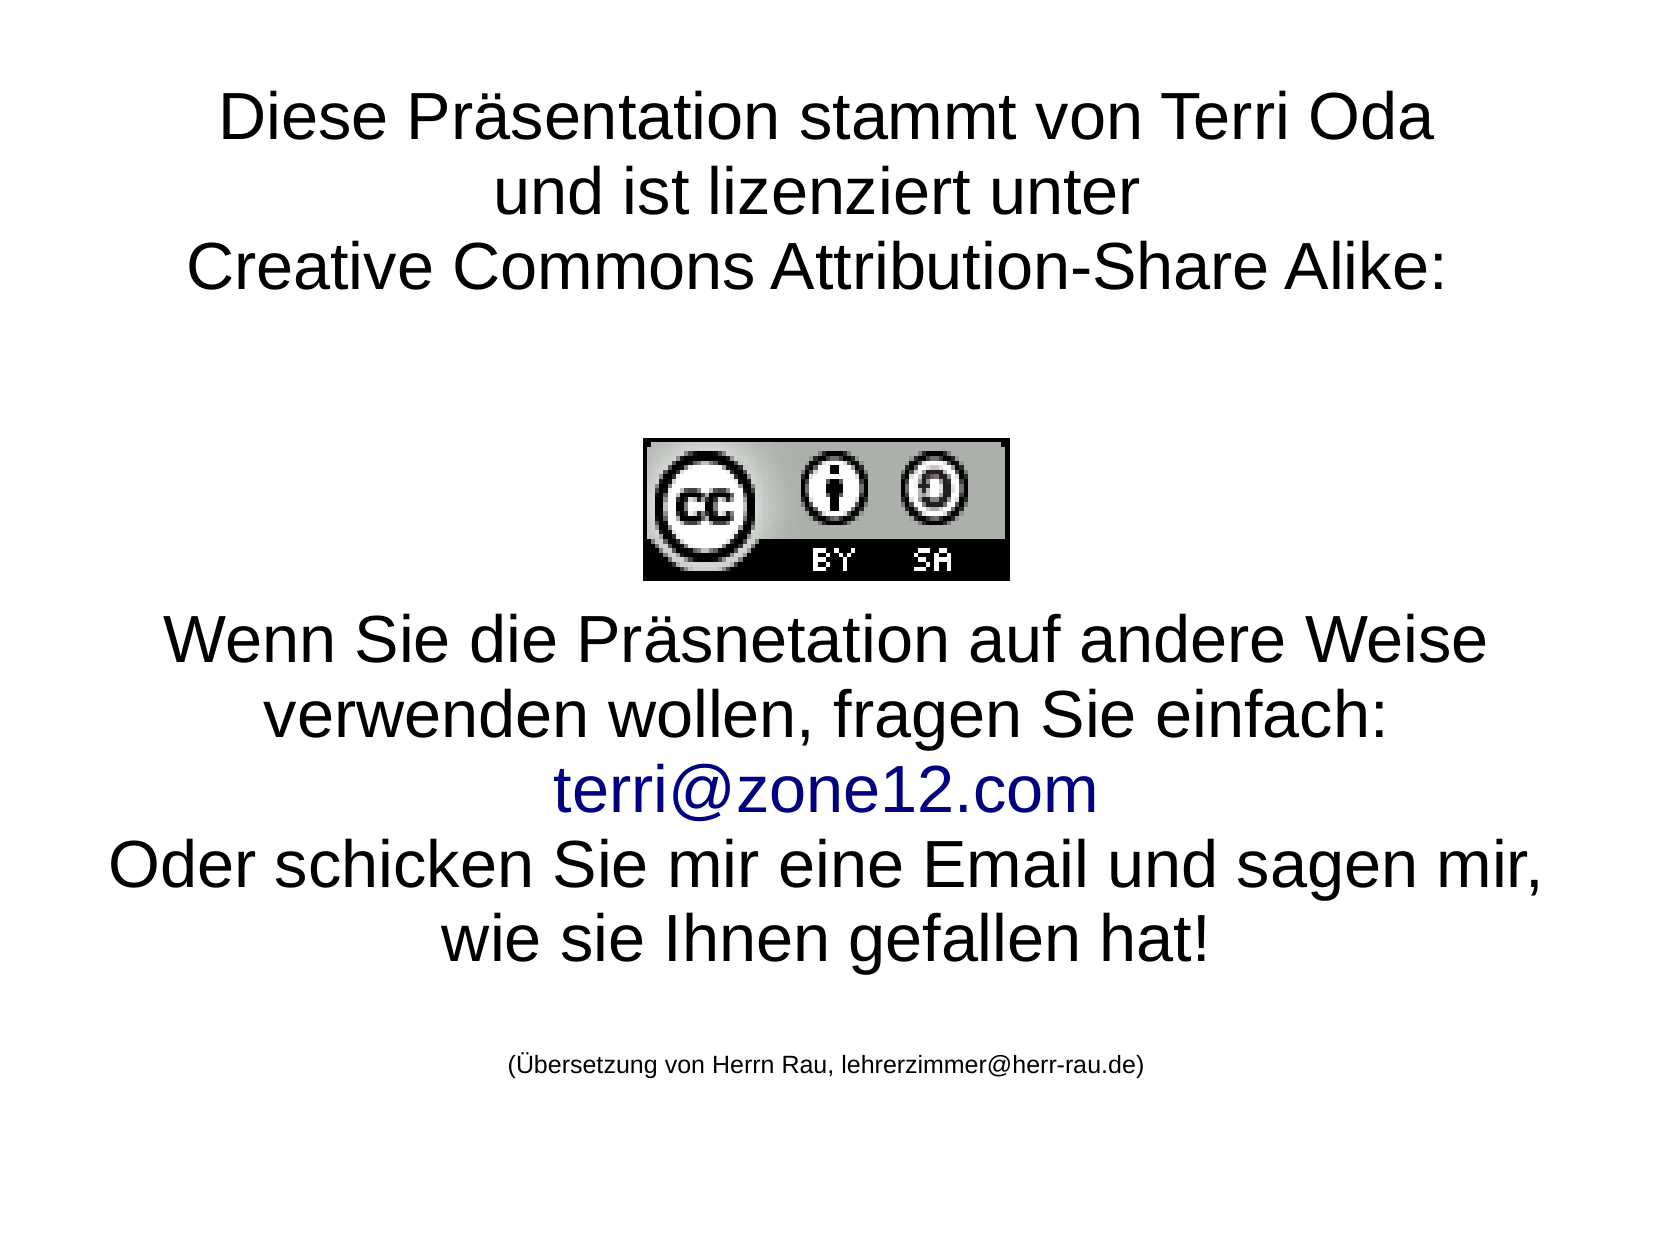

# Diese Präsentation stammt von Terri Oda
und ist lizenziert unter
Creative Commons Attribution-Share Alike:
Wenn Sie die Präsnetation auf andere Weise verwenden wollen, fragen Sie einfach:
terri@zone12.com
Oder schicken Sie mir eine Email und sagen mir, wie sie Ihnen gefallen hat!
(Übersetzung von Herrn Rau, lehrerzimmer@herr-rau.de)